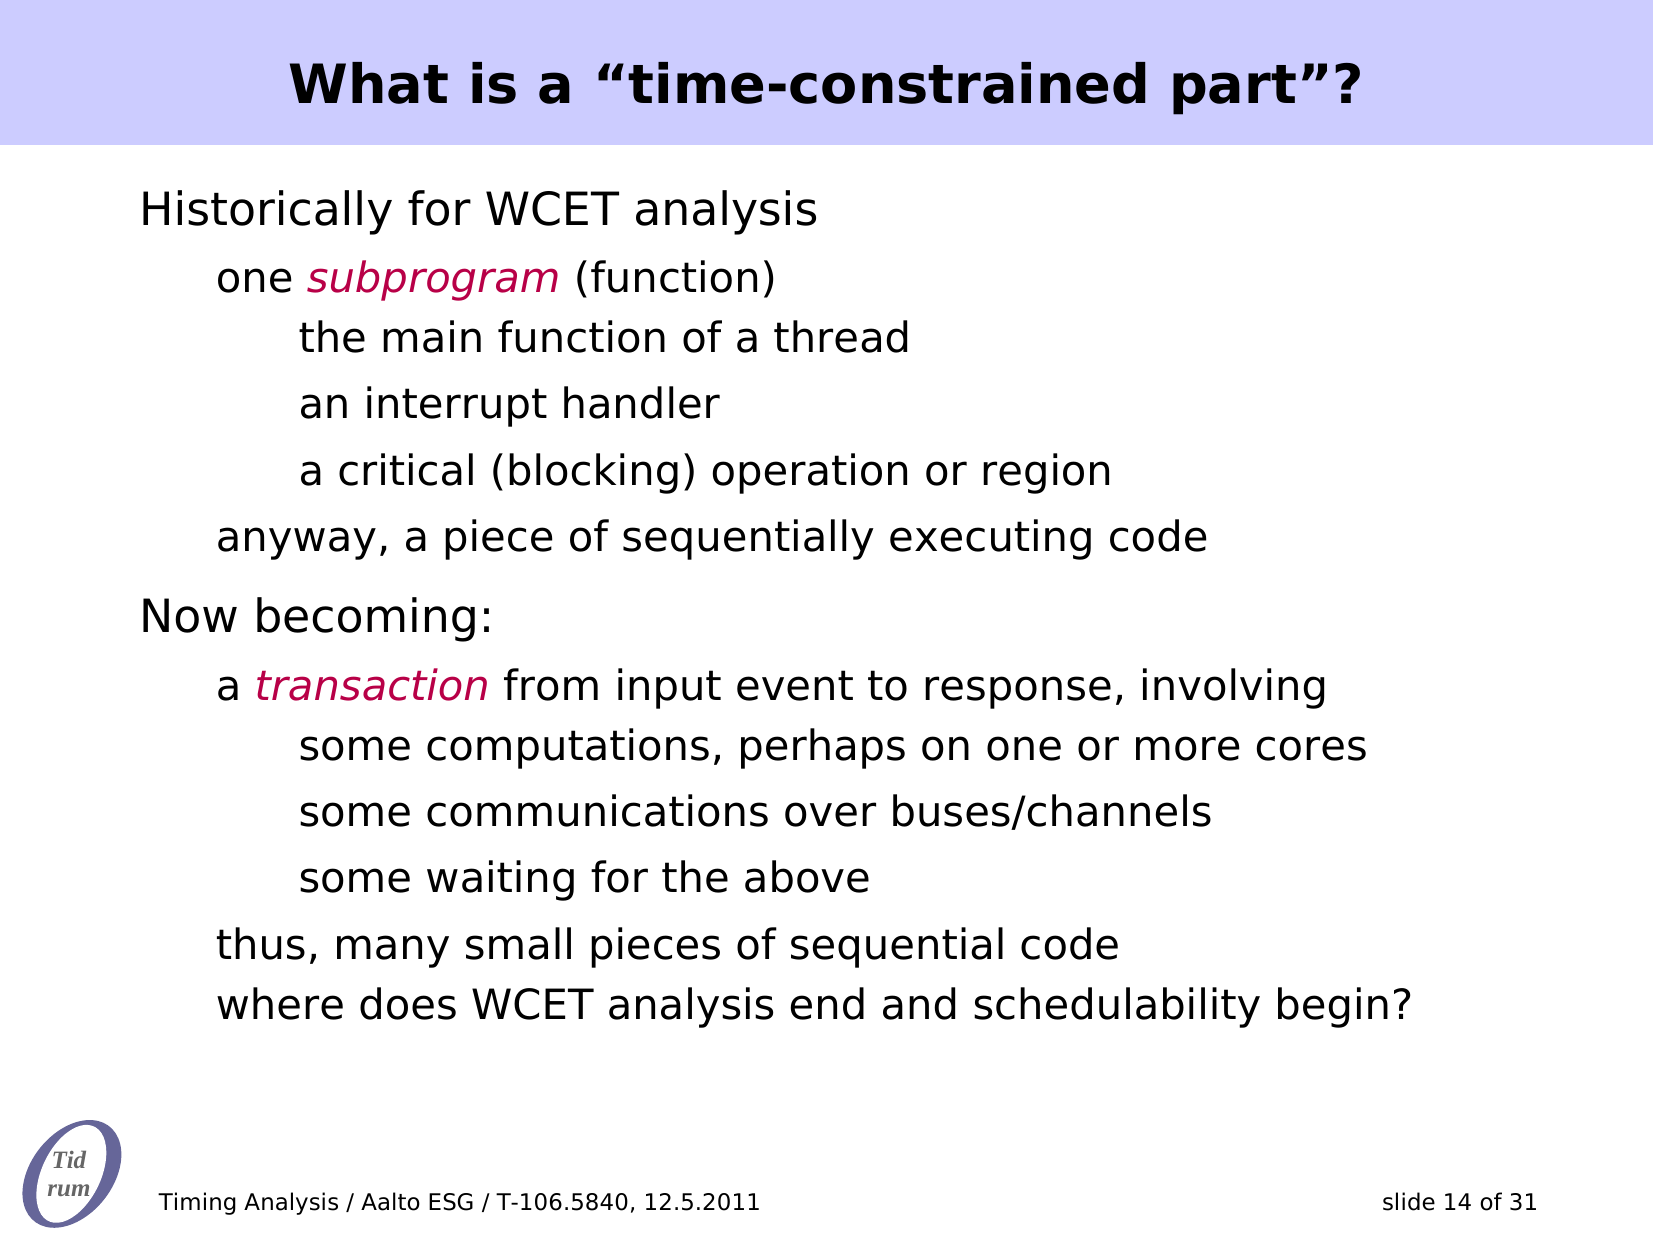

# What is a “time-constrained part”?
Historically for WCET analysis
one subprogram (function)
the main function of a thread
an interrupt handler
a critical (blocking) operation or region
anyway, a piece of sequentially executing code
Now becoming:
a transaction from input event to response, involving
some computations, perhaps on one or more cores
some communications over buses/channels
some waiting for the above
thus, many small pieces of sequential code
where does WCET analysis end and schedulability begin?